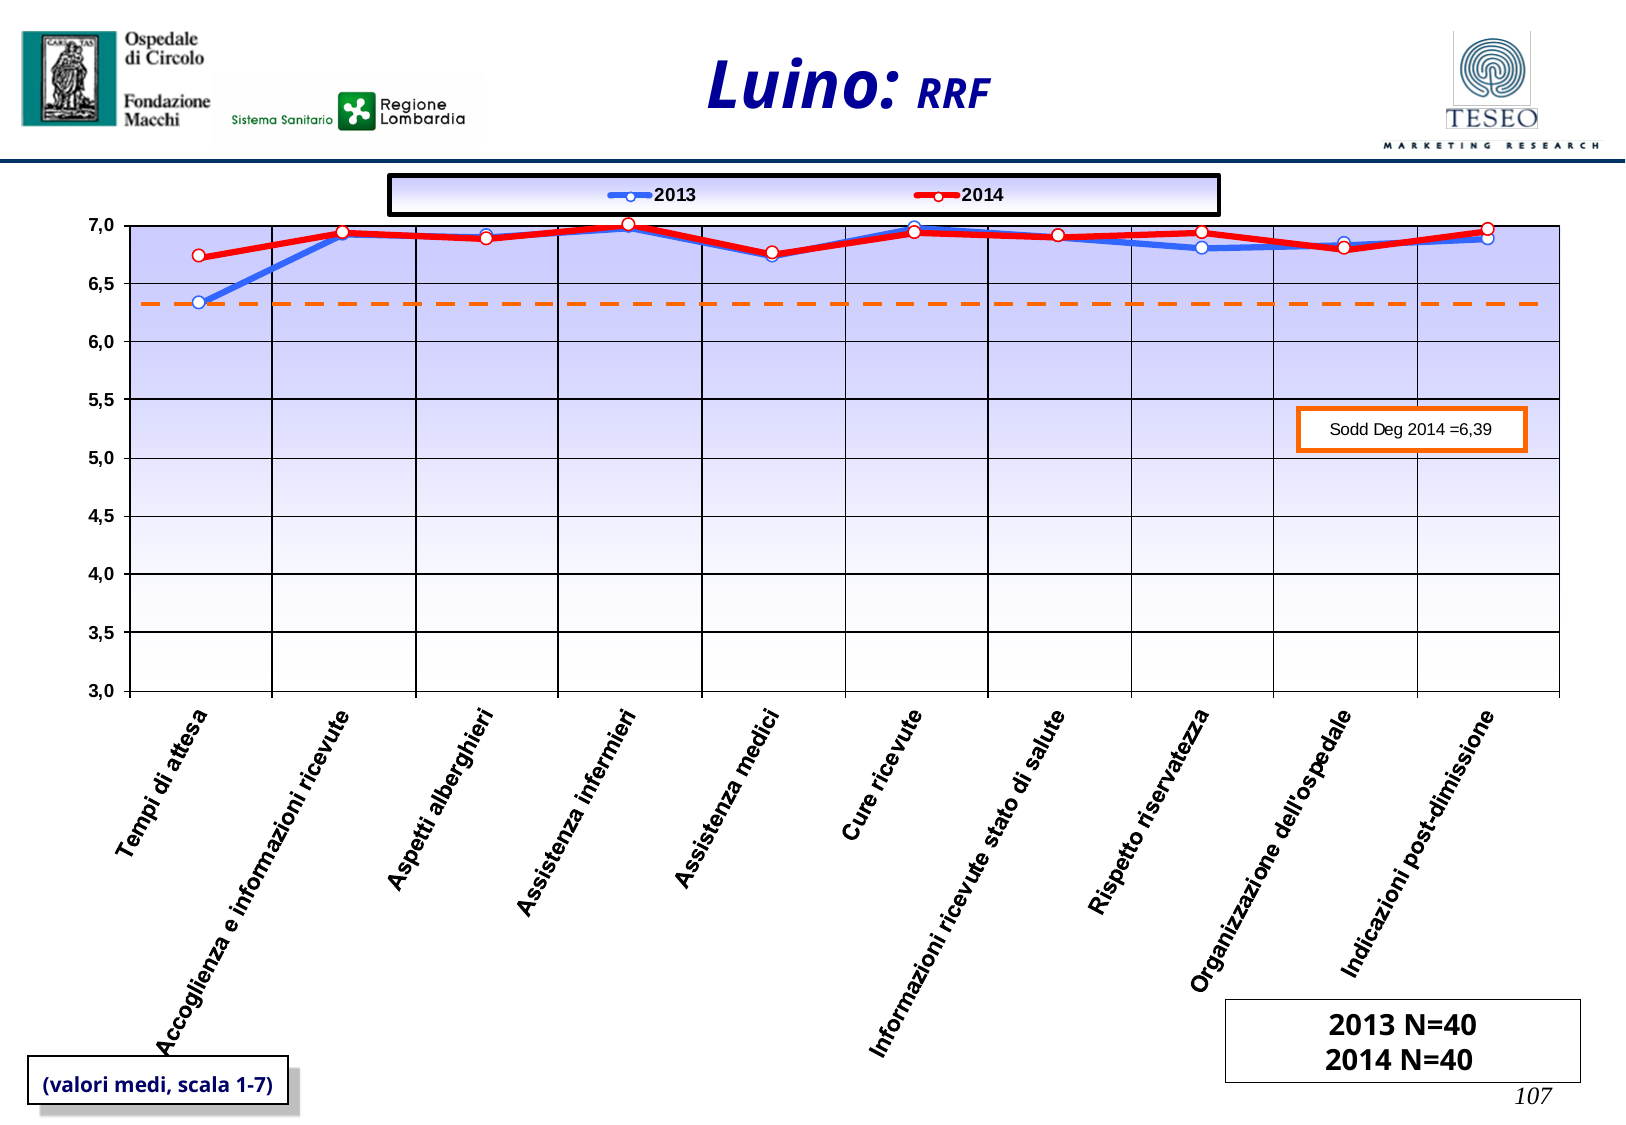

Luino: RRF
2013 N=40
2014 N=40
(valori medi, scala 1-7)